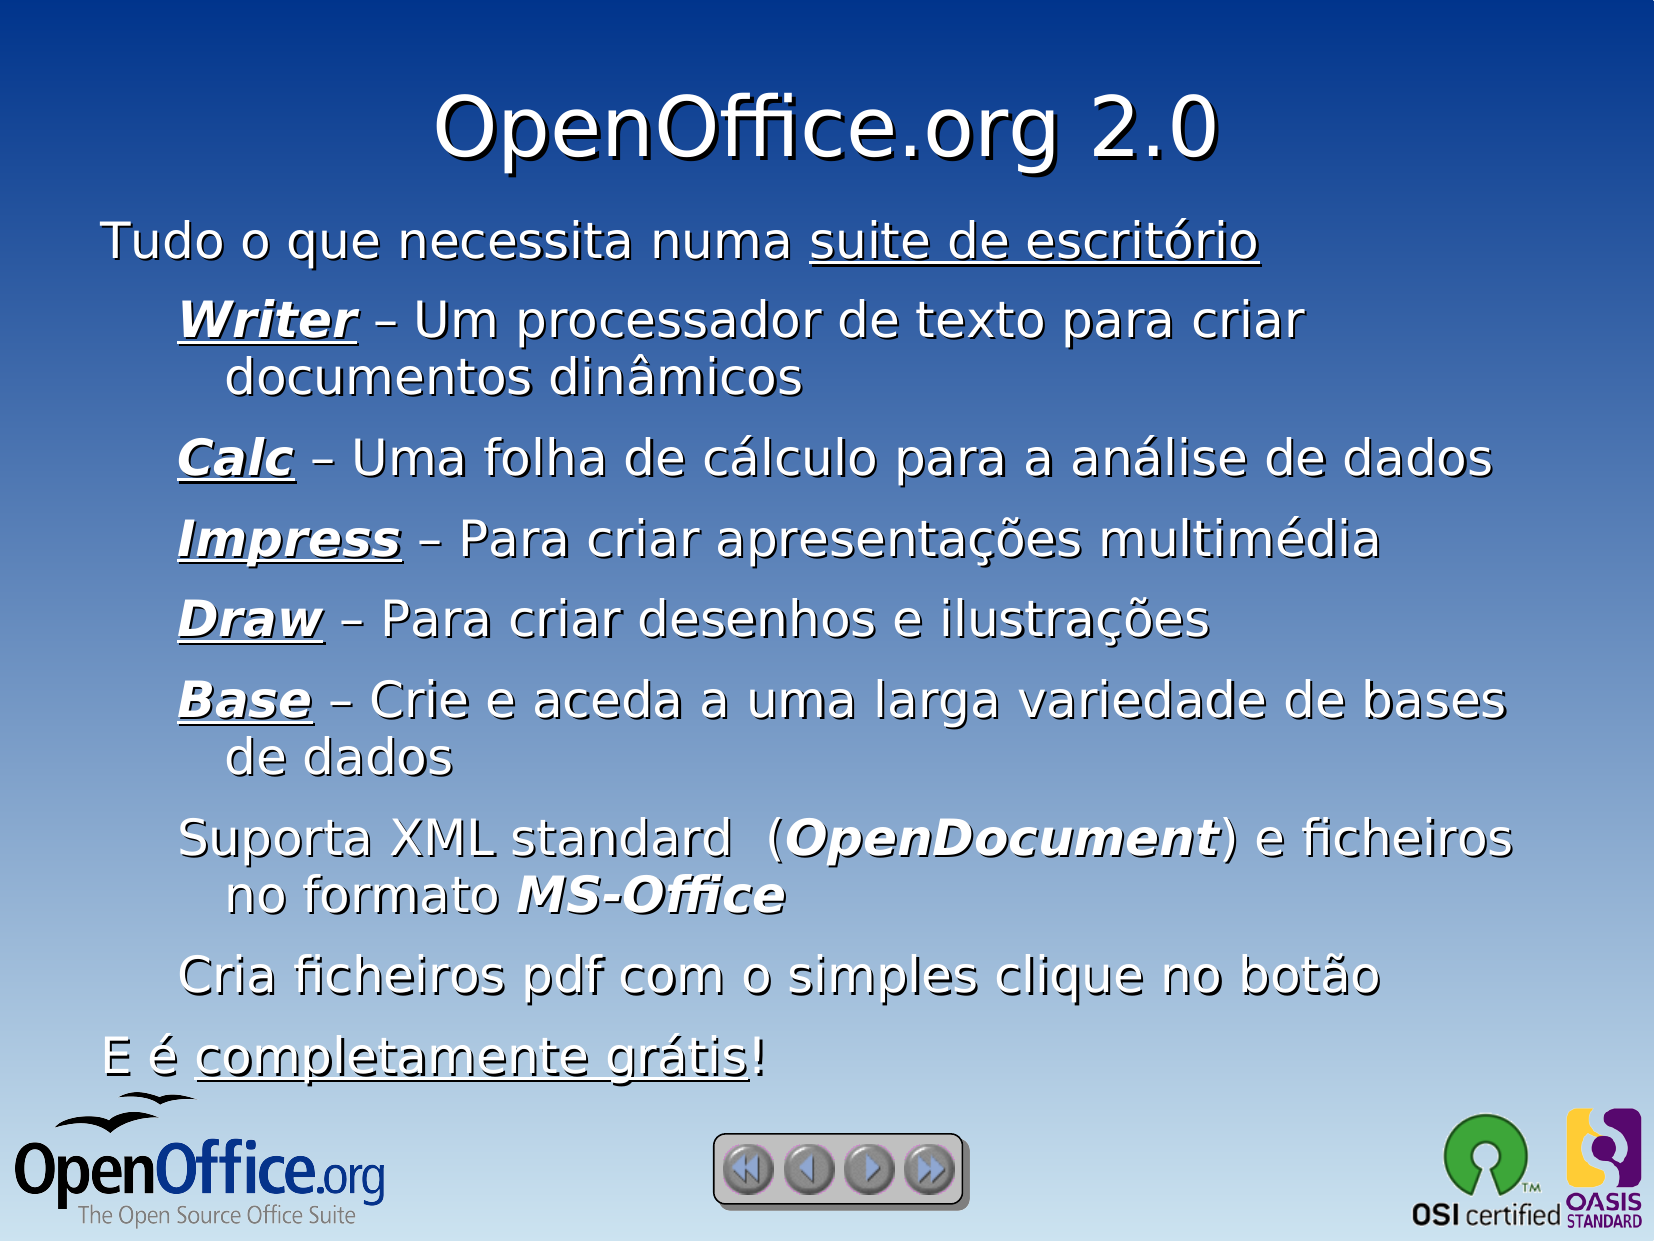

# OpenOffice.org 2.0
Tudo o que necessita numa suite de escritório
Writer – Um processador de texto para criar documentos dinâmicos
Calc – Uma folha de cálculo para a análise de dados
Impress – Para criar apresentações multimédia
Draw – Para criar desenhos e ilustrações
Base – Crie e aceda a uma larga variedade de bases de dados
Suporta XML standard (OpenDocument) e ficheiros no formato MS-Office
Cria ficheiros pdf com o simples clique no botão
E é completamente grátis!